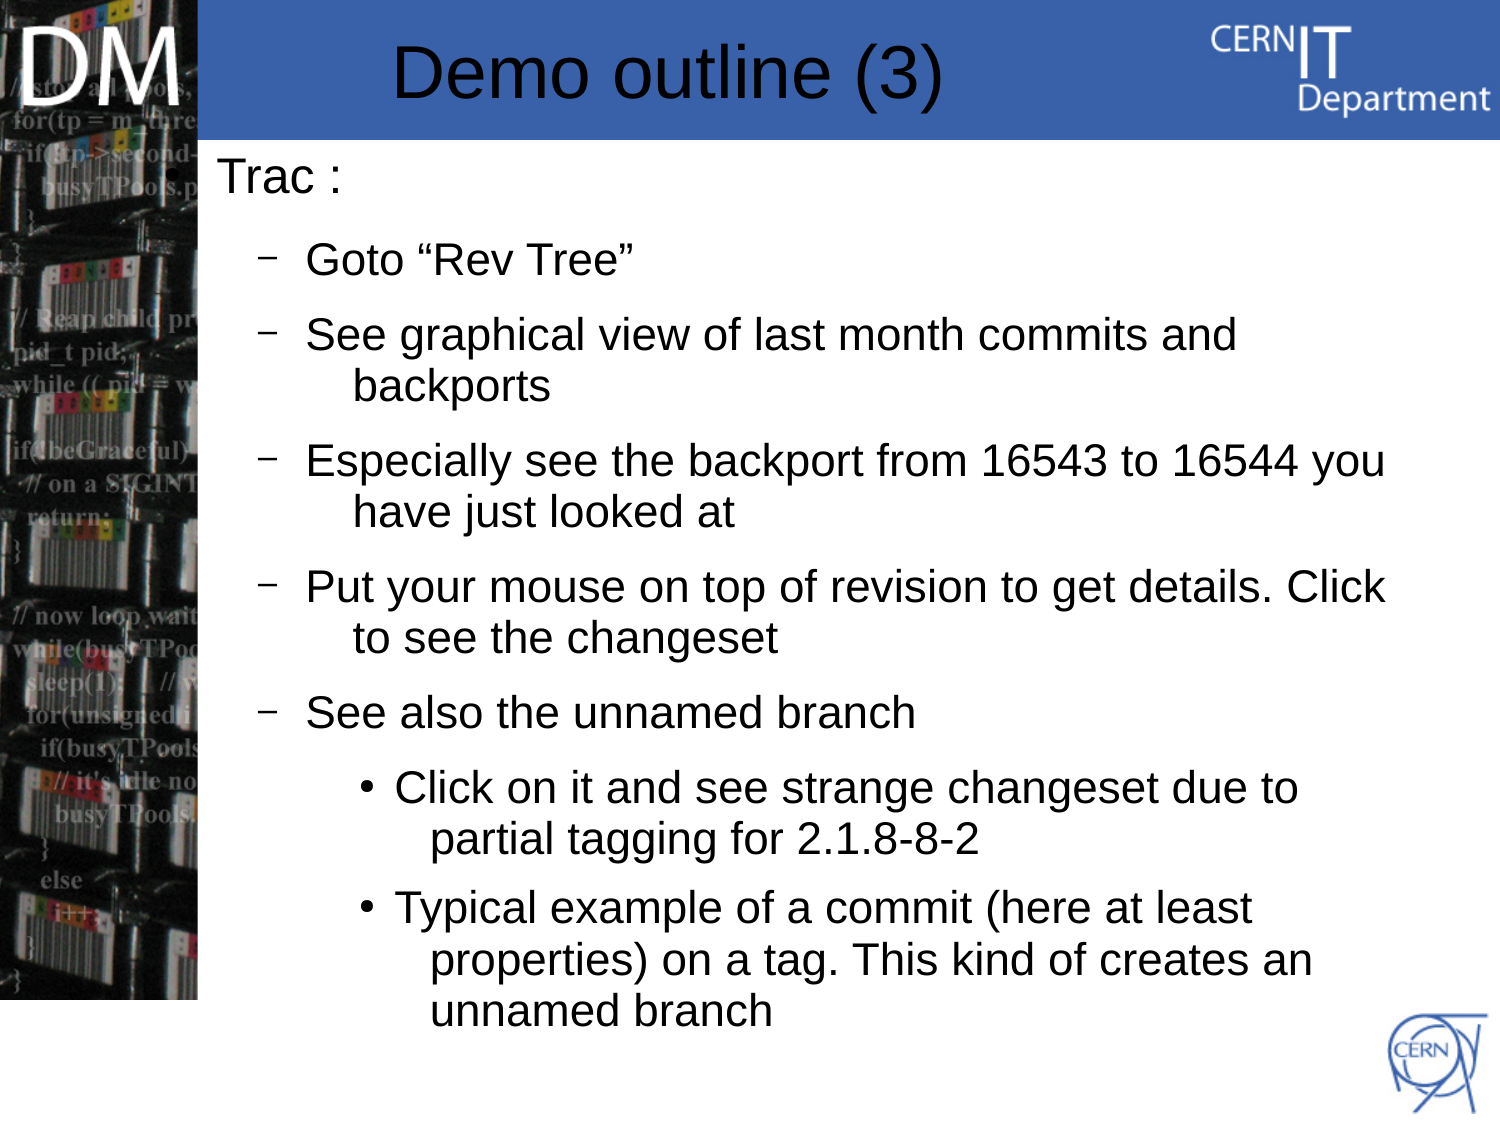

# Demo outline (3)
Trac :
Goto “Rev Tree”
See graphical view of last month commits and backports
Especially see the backport from 16543 to 16544 you have just looked at
Put your mouse on top of revision to get details. Click to see the changeset
See also the unnamed branch
Click on it and see strange changeset due to partial tagging for 2.1.8-8-2
Typical example of a commit (here at least properties) on a tag. This kind of creates an unnamed branch